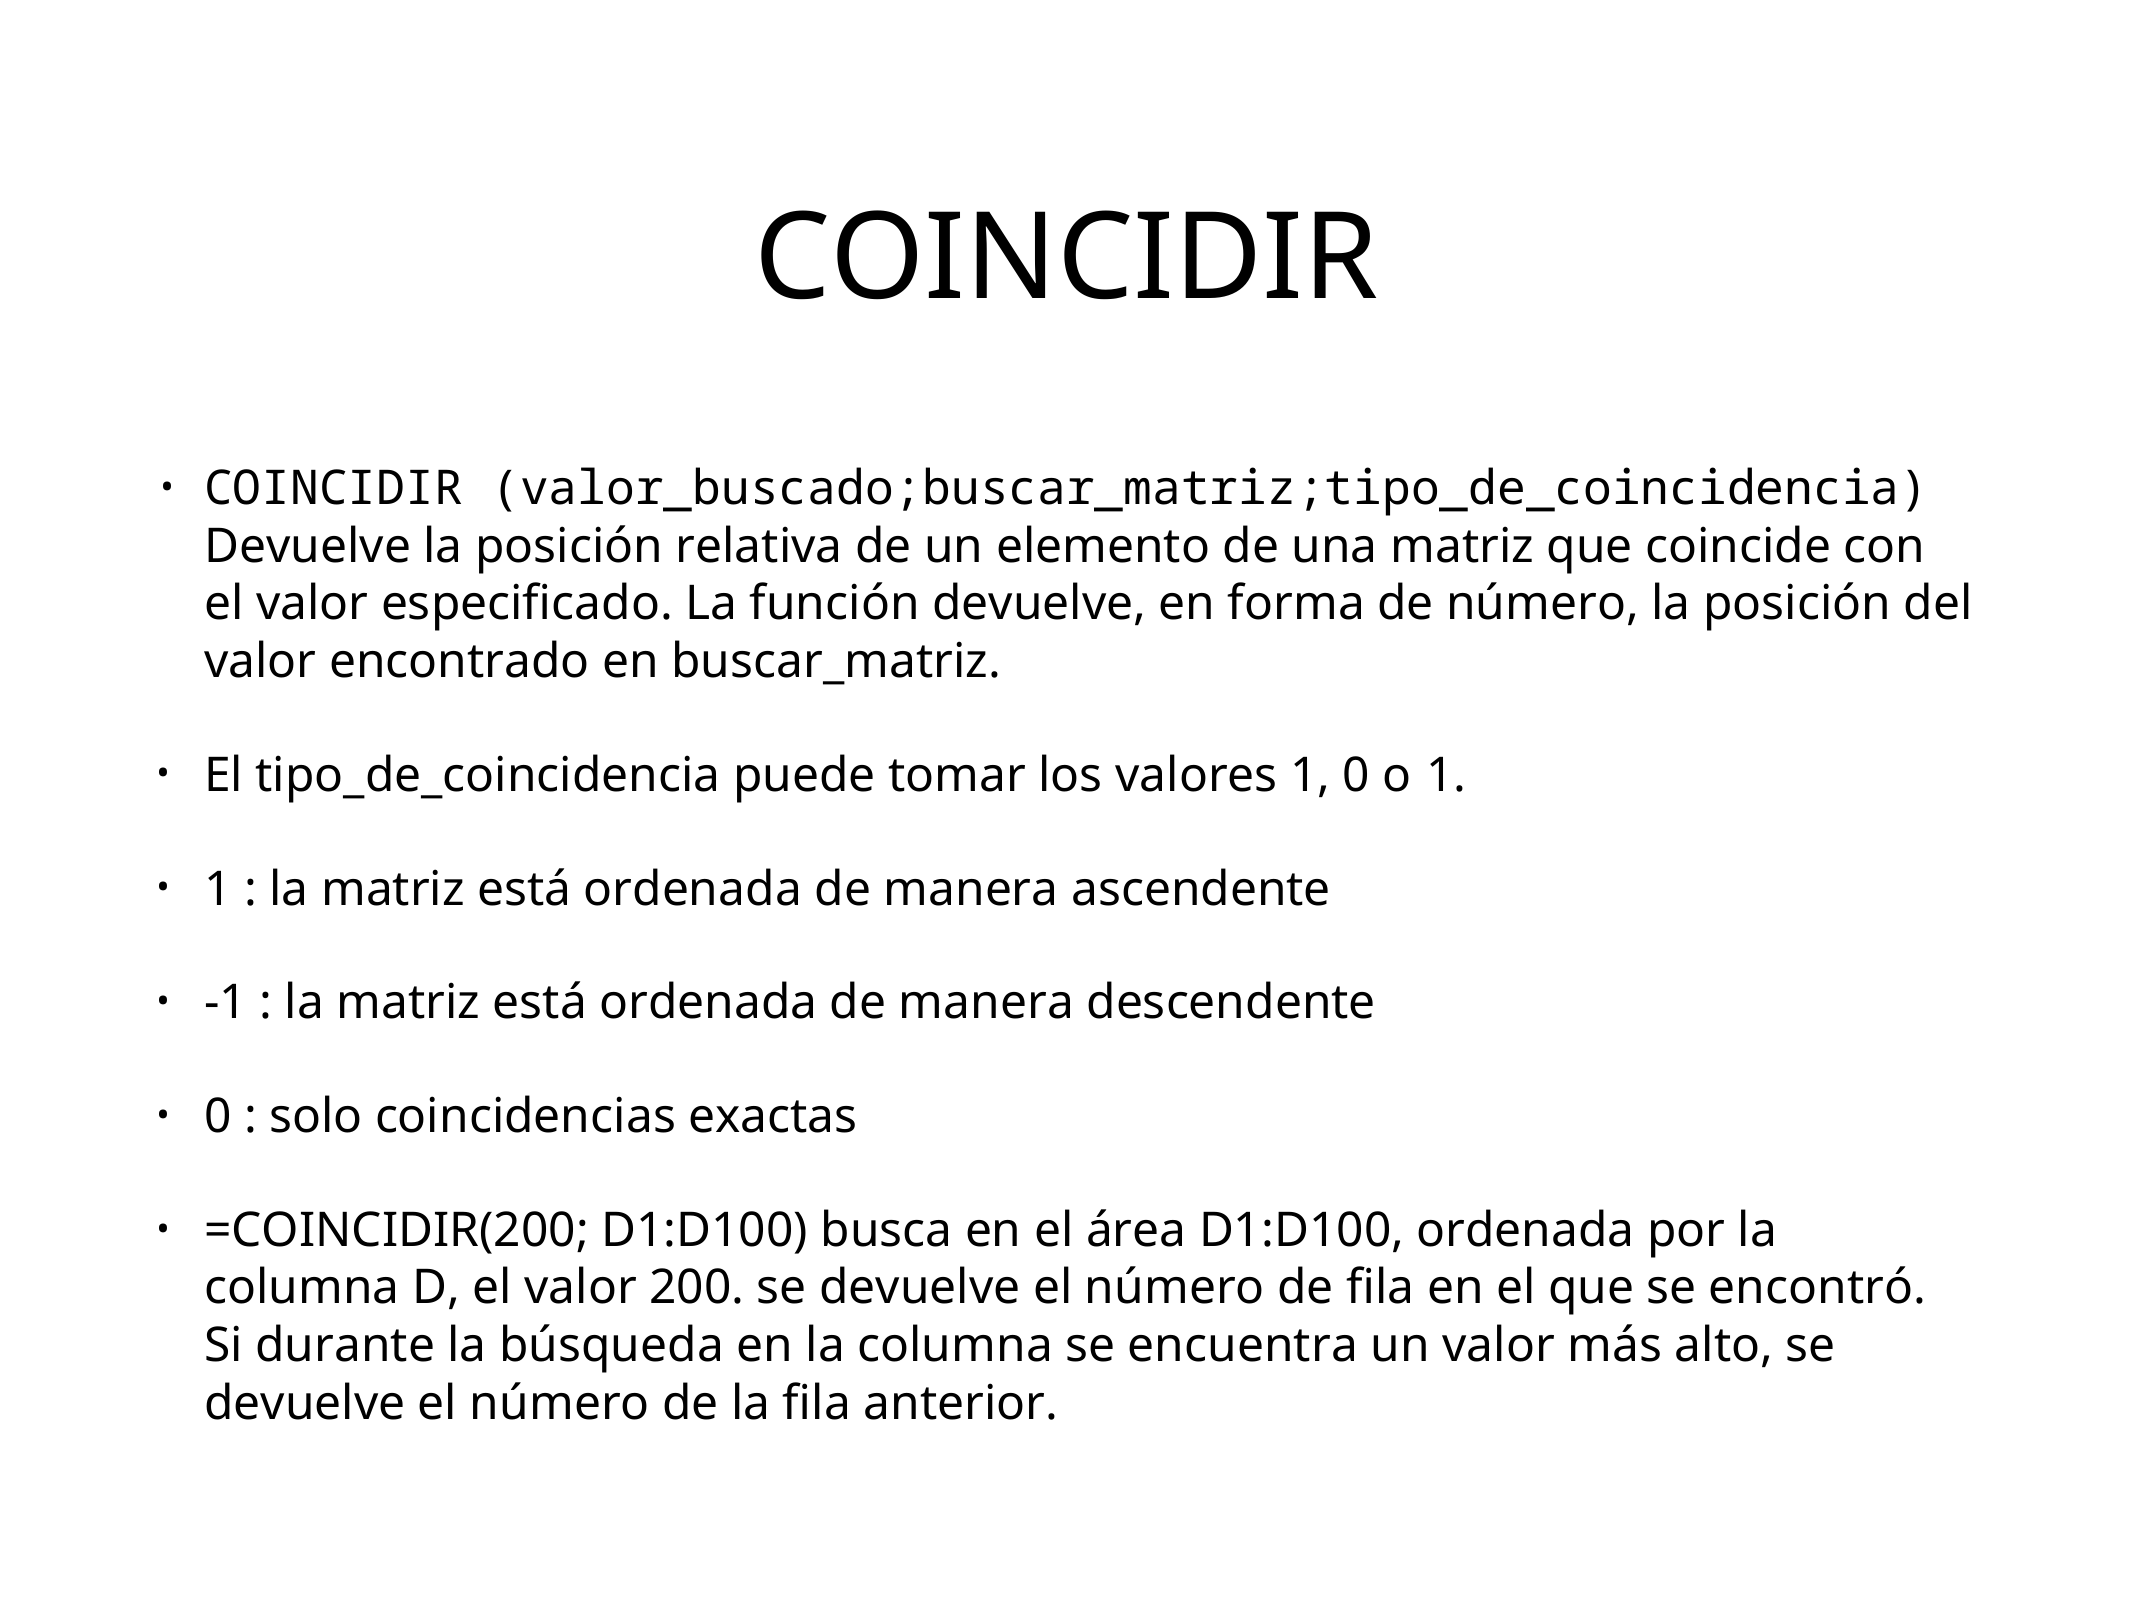

# COINCIDIR
COINCIDIR (valor_buscado;buscar_matriz;tipo_de_coincidencia) Devuelve la posición relativa de un elemento de una matriz que coincide con el valor especificado. La función devuelve, en forma de número, la posición del valor encontrado en buscar_matriz.
El tipo_de_coincidencia puede tomar los valores 1, 0 o ­1.
1 : la matriz está ordenada de manera ascendente
-1 : la matriz está ordenada de manera descendente
0 : solo coincidencias exactas
=COINCIDIR(200; D1:D100) busca en el área D1:D100, ordenada por la columna D, el valor 200. se devuelve el número de fila en el que se encontró. Si durante la búsqueda en la columna se encuentra un valor más alto, se devuelve el número de la fila anterior.